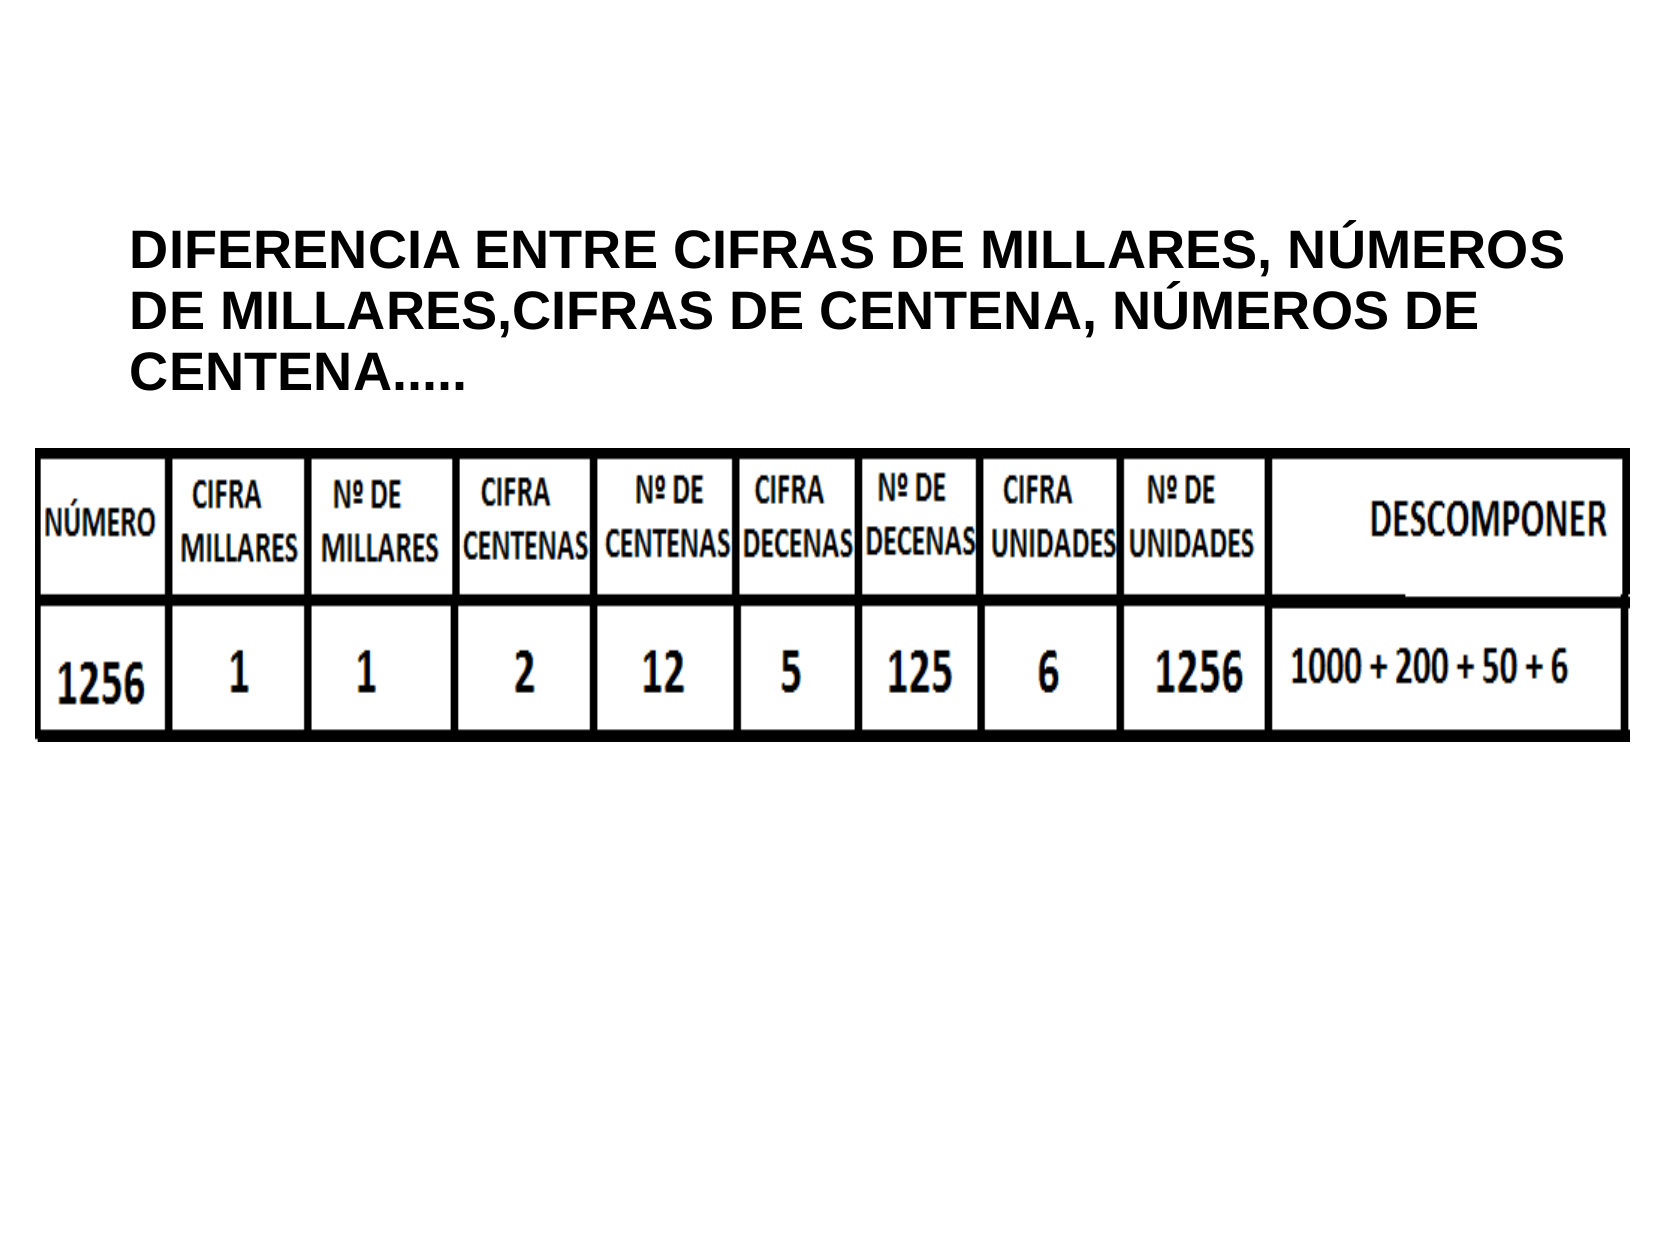

DIFERENCIA ENTRE CIFRAS DE MILLARES, NÚMEROS
DE MILLARES,CIFRAS DE CENTENA, NÚMEROS DE
CENTENA.....